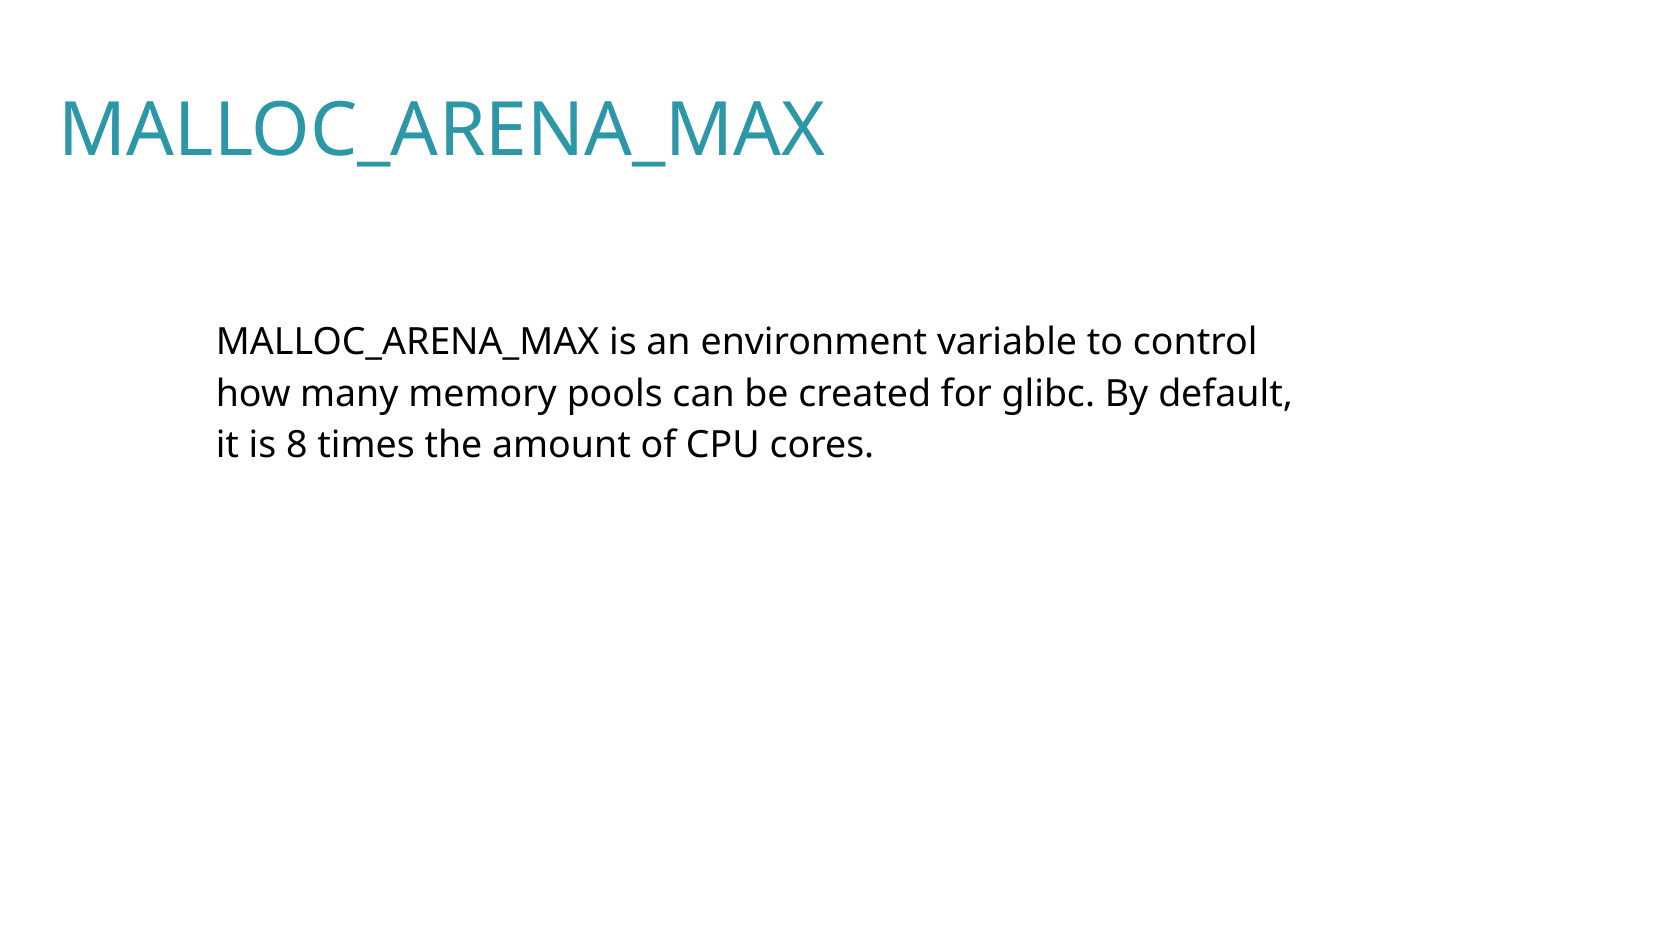

# MALLOC_ARENA_MAX
MALLOC_ARENA_MAX is an environment variable to control how many memory pools can be created for glibc. By default, it is 8 times the amount of CPU cores.